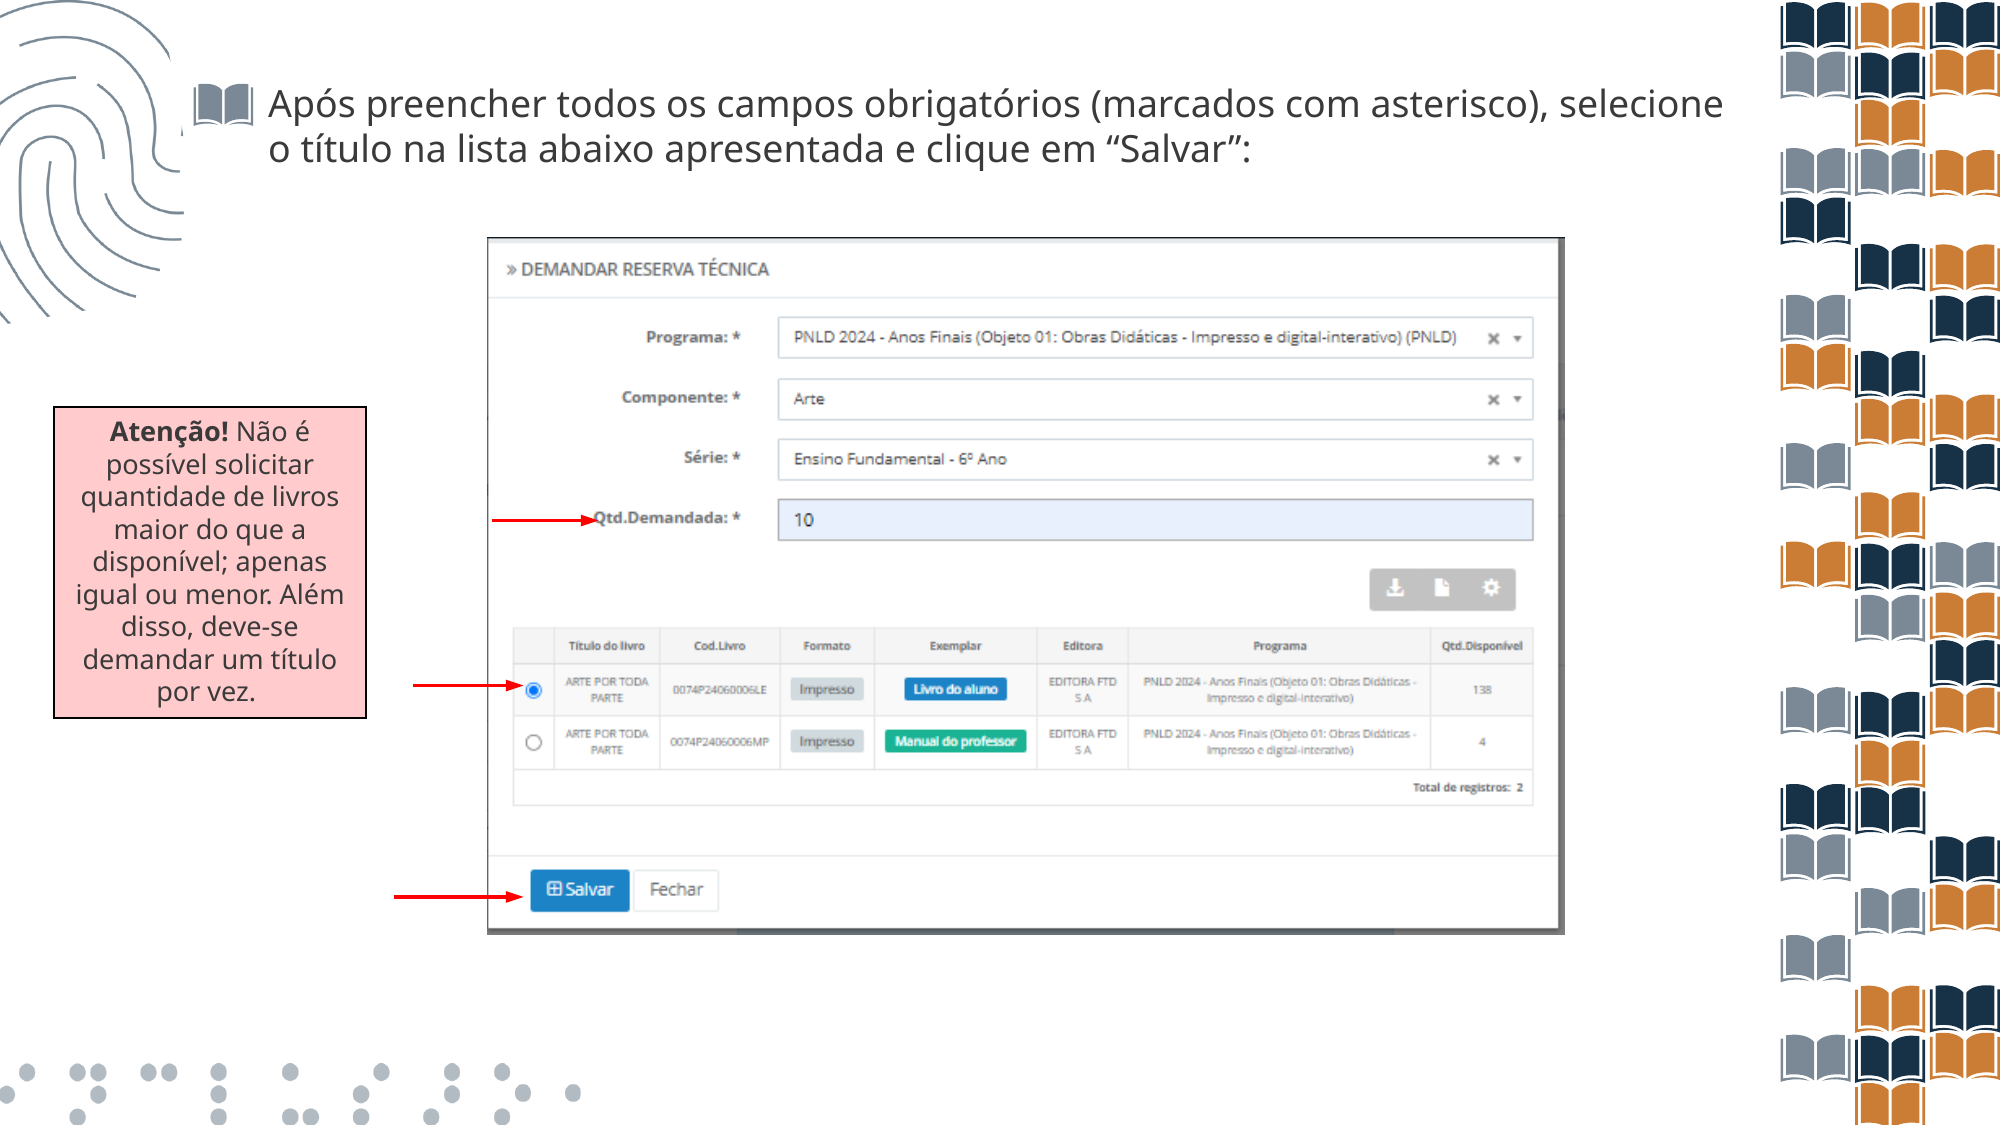

Após preencher todos os campos obrigatórios (marcados com asterisco), selecione o título na lista abaixo apresentada e clique em “Salvar”:
Atenção! Não é possível solicitar quantidade de livros maior do que a disponível; apenas igual ou menor. Além disso, deve-se demandar um título por vez.